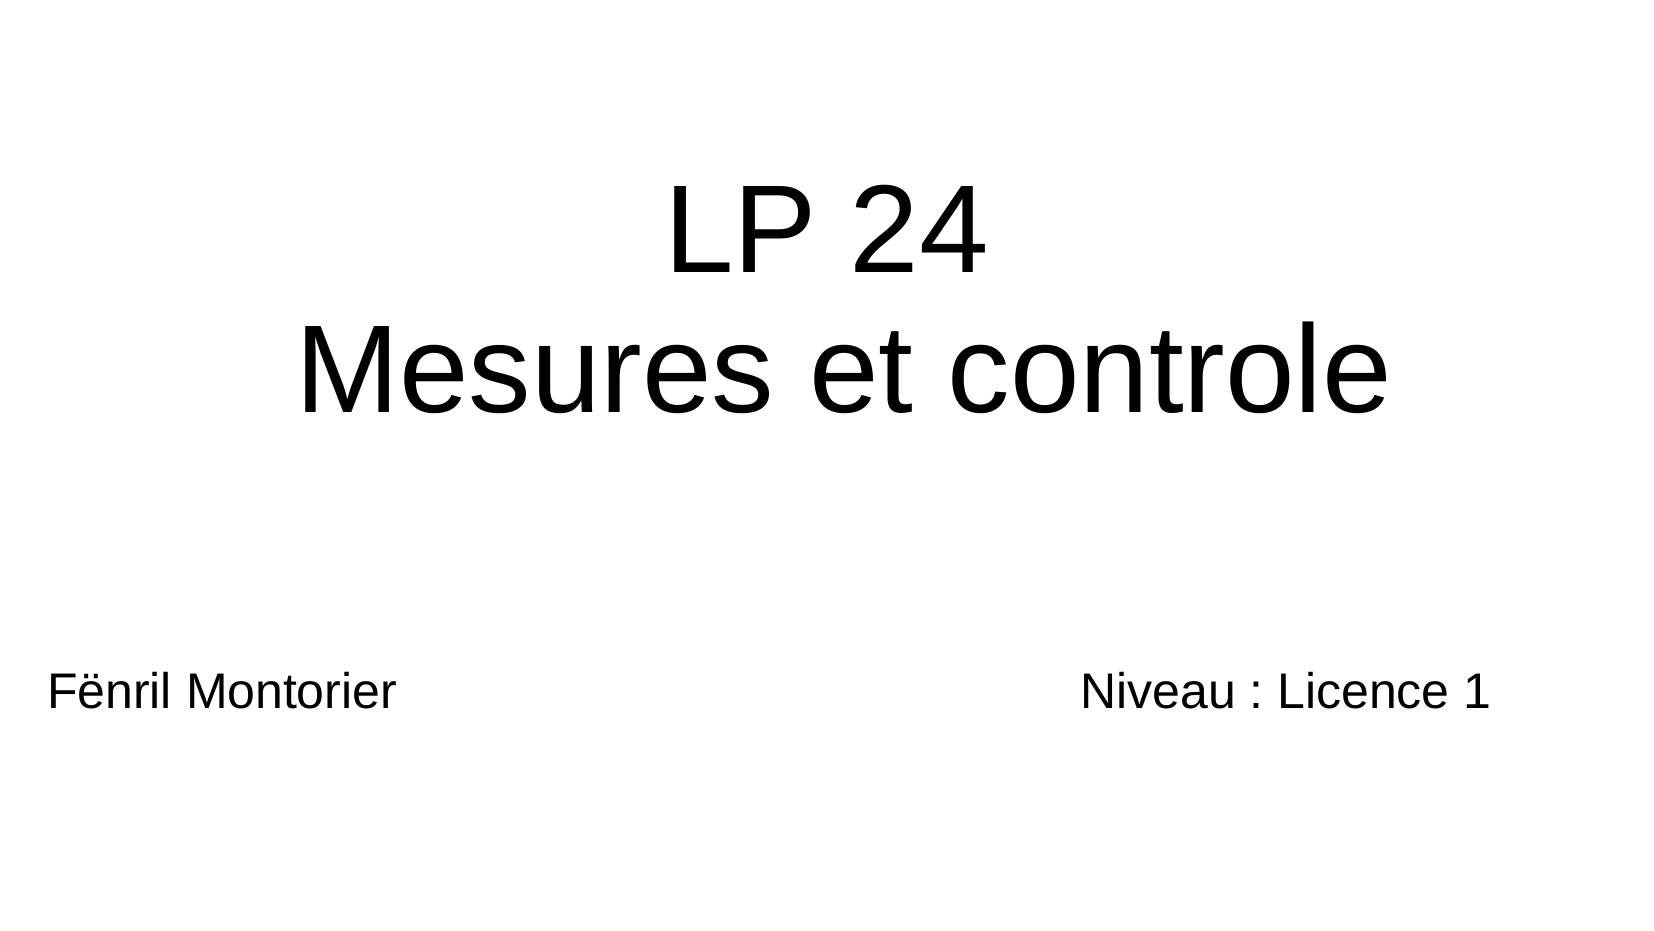

# LP 24 Mesures et controle
Fënril Montorier										Niveau : Licence 1